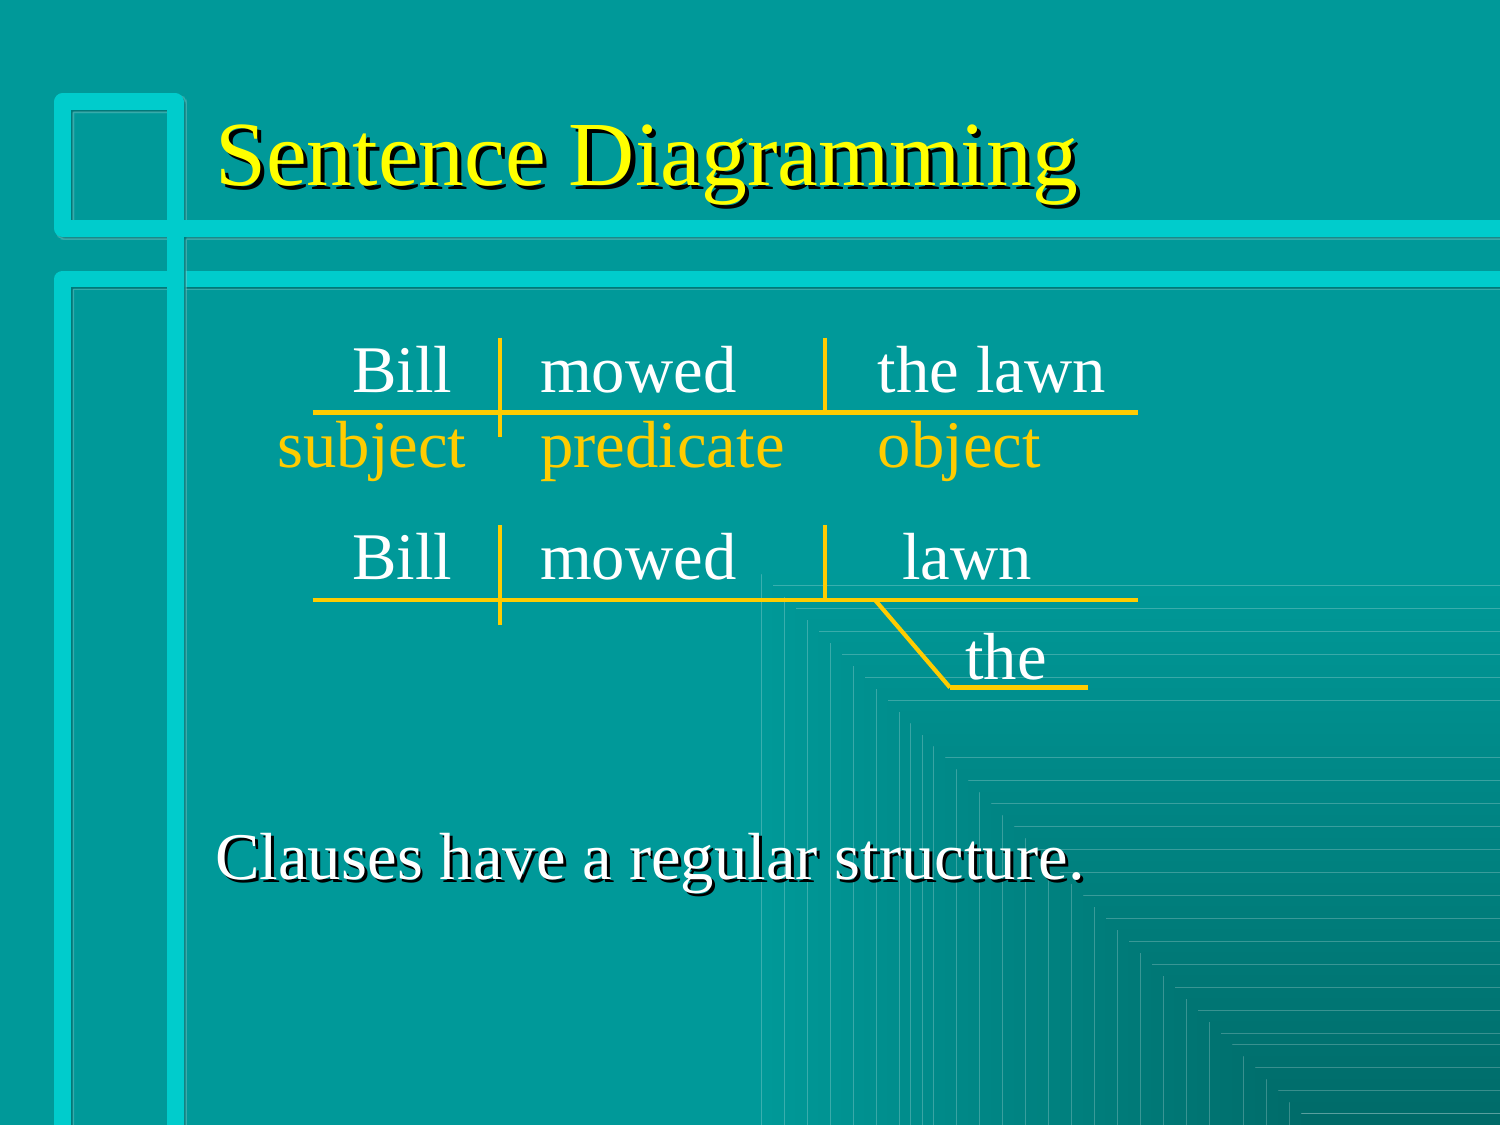

# Sentence Diagramming
Bill
mowed
the lawn
subject
predicate
object
Bill
mowed
lawn
the
Clauses have a regular structure.